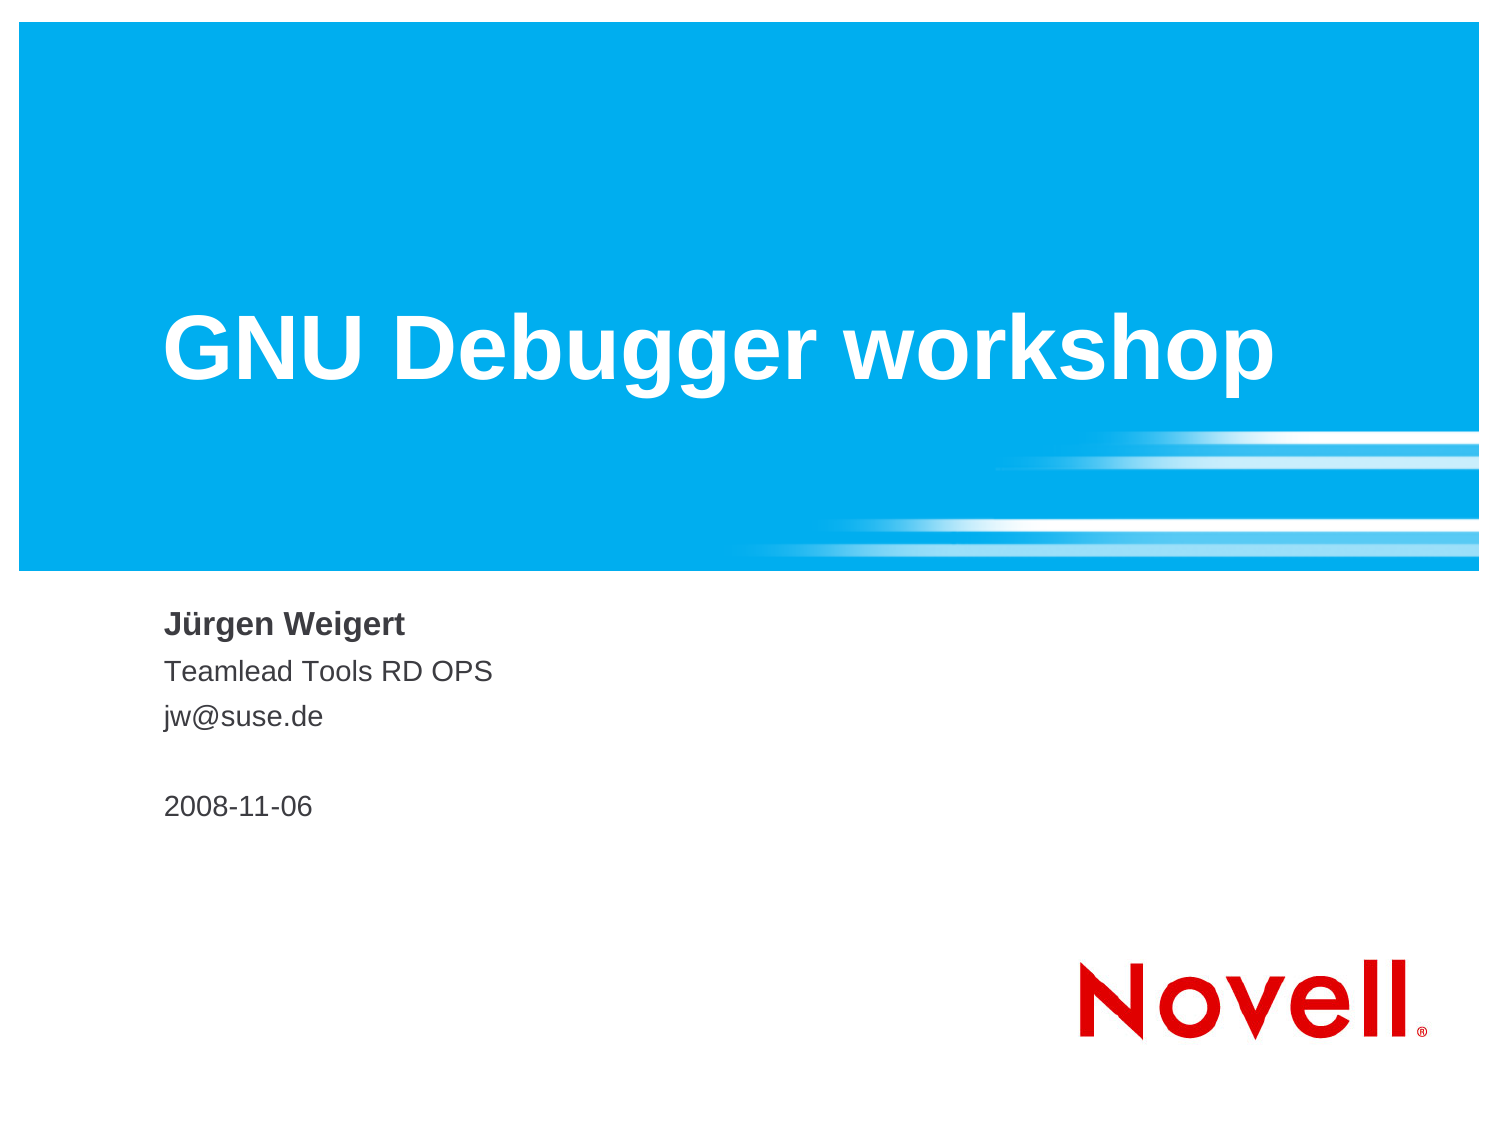

# GNU Debugger workshop
Jürgen Weigert
Teamlead Tools RD OPS
jw@suse.de
2008-11-06